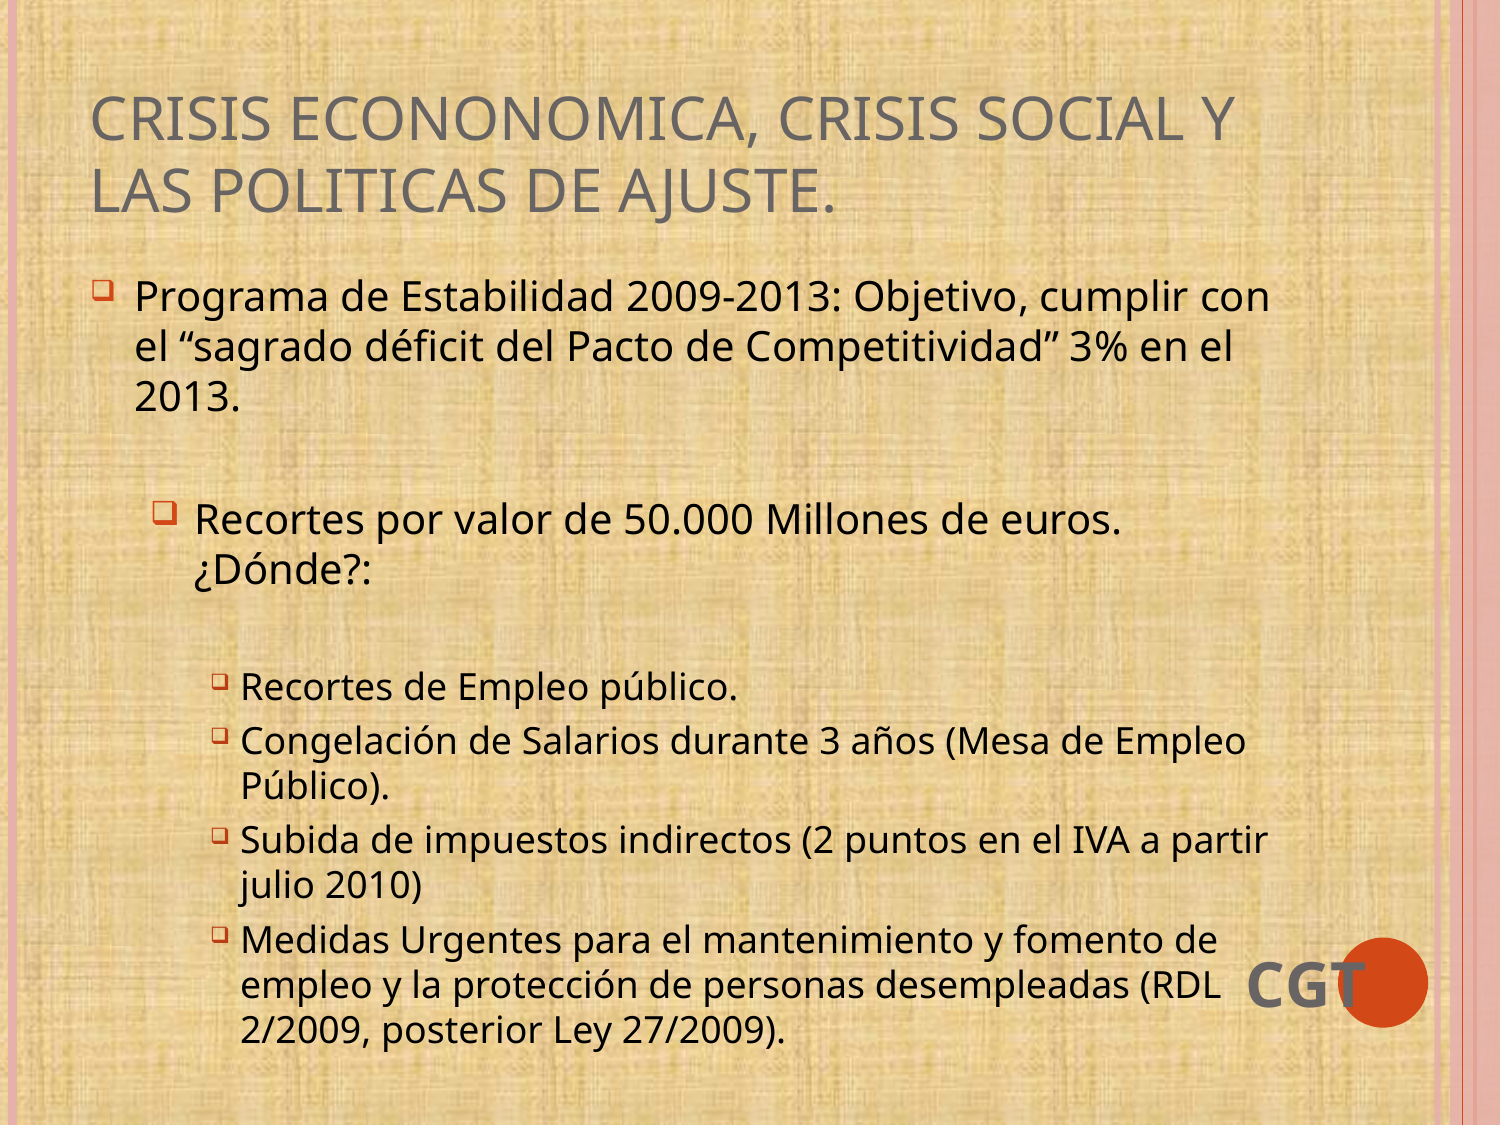

# CRISIS ECONONOMICA, CRISIS SOCIAL Y LAS POLITICAS DE AJUSTE.
Programa de Estabilidad 2009-2013: Objetivo, cumplir con el “sagrado déficit del Pacto de Competitividad” 3% en el 2013.
Recortes por valor de 50.000 Millones de euros. ¿Dónde?:
Recortes de Empleo público.
Congelación de Salarios durante 3 años (Mesa de Empleo Público).
Subida de impuestos indirectos (2 puntos en el IVA a partir julio 2010)
Medidas Urgentes para el mantenimiento y fomento de empleo y la protección de personas desempleadas (RDL 2/2009, posterior Ley 27/2009).
CGT